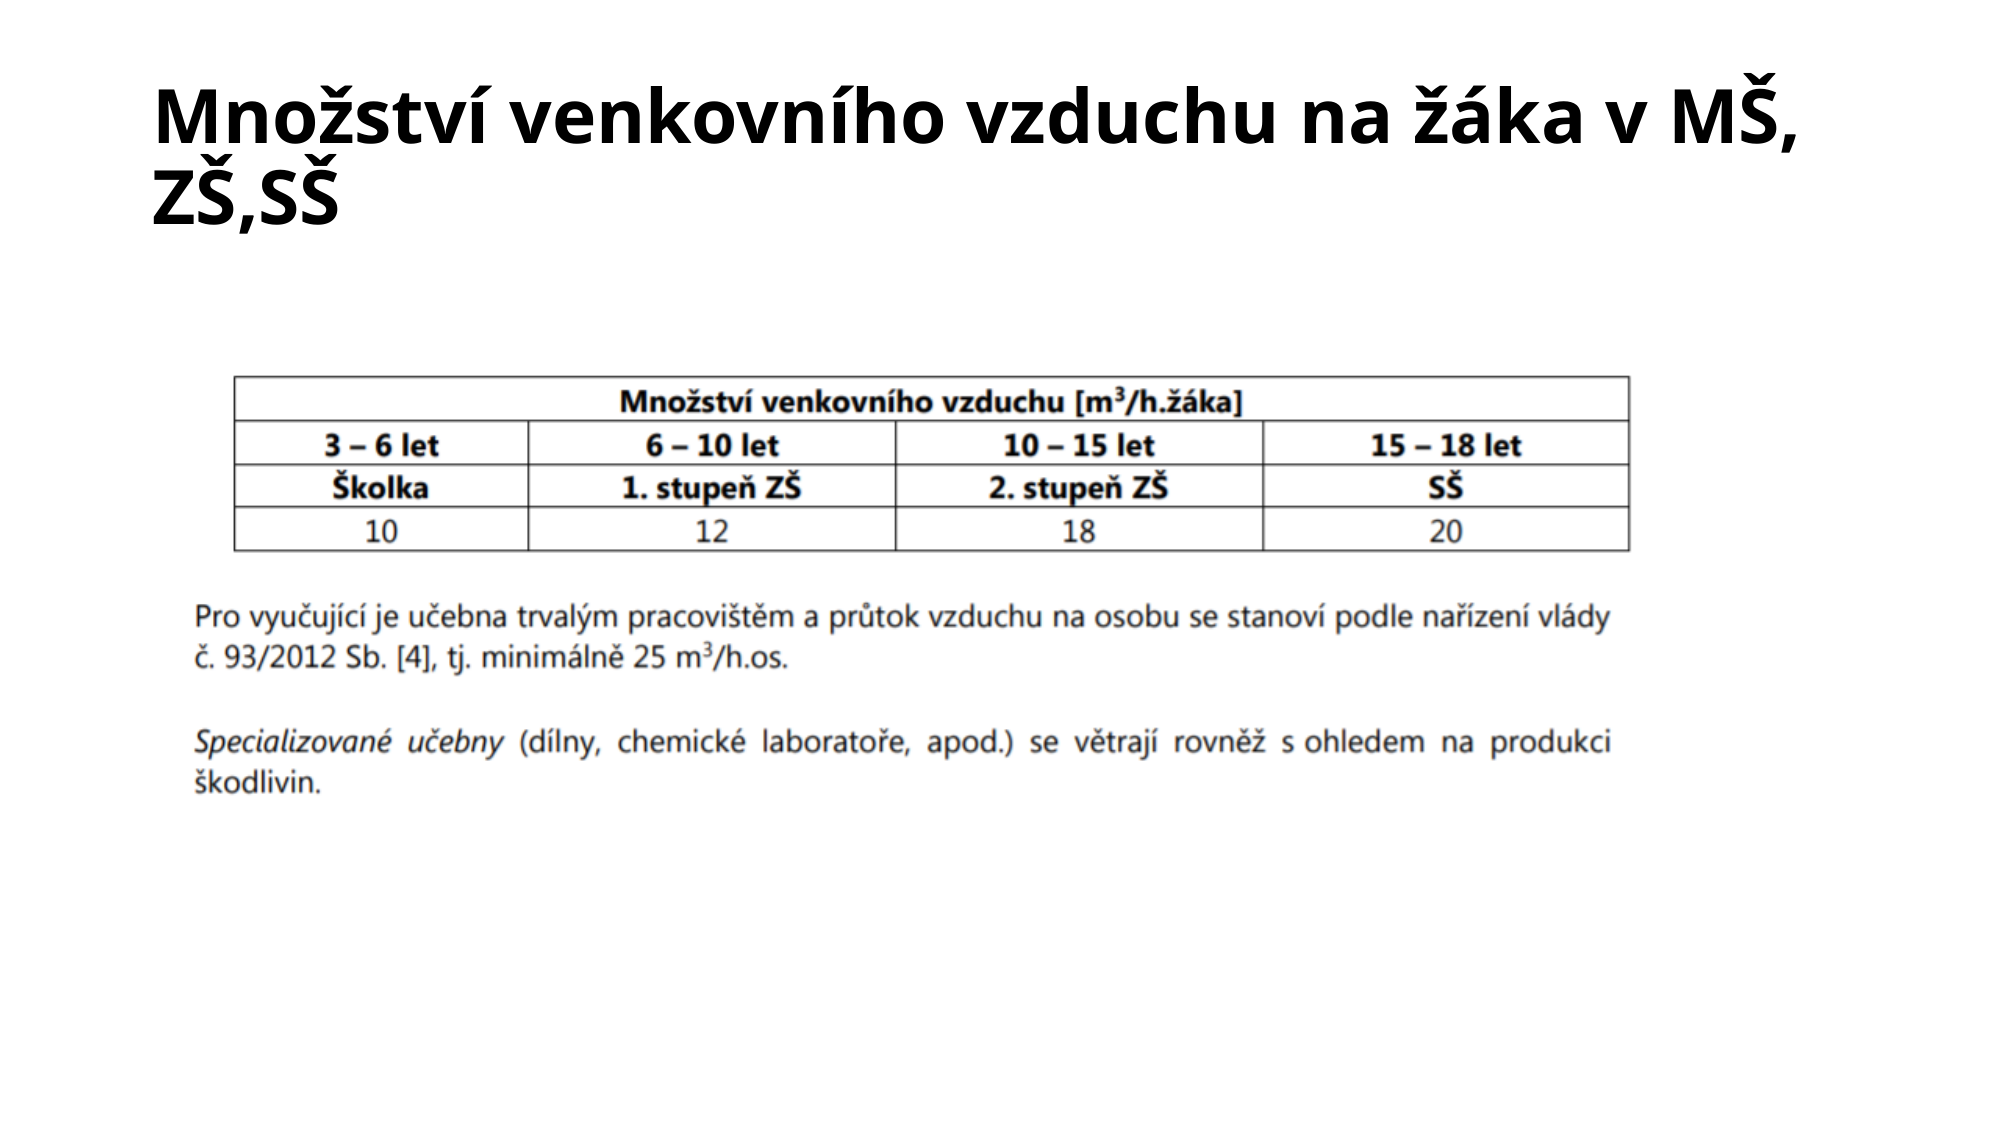

# Množství venkovního vzduchu na žáka v MŠ, ZŠ,SŠ